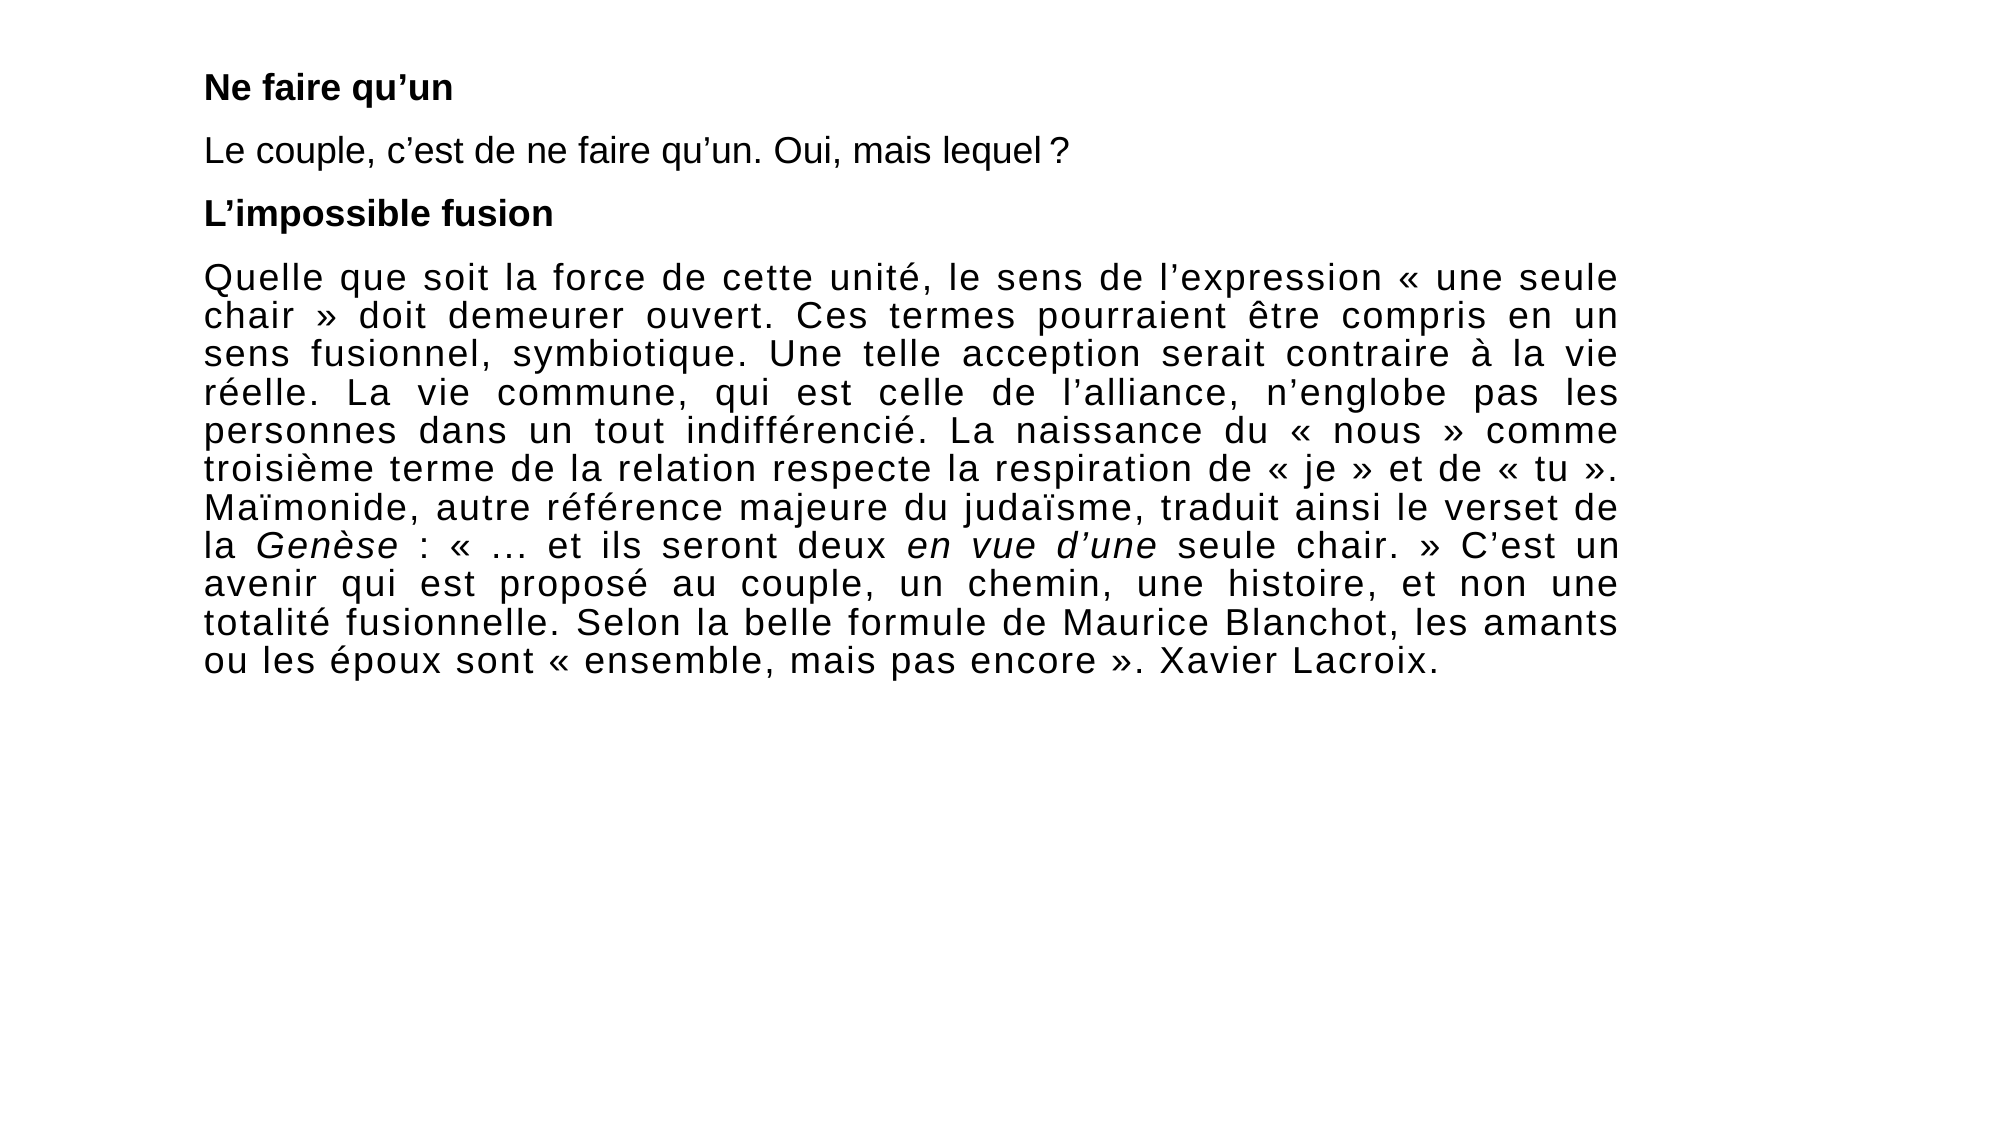

Ne faire qu’un
Le couple, c’est de ne faire qu’un. Oui, mais lequel ?
L’impossible fusion
Quelle que soit la force de cette unité, le sens de l’expression « une seule chair » doit demeurer ouvert. Ces termes pourraient être compris en un sens fusionnel, symbiotique. Une telle acception serait contraire à la vie réelle. La vie commune, qui est celle de l’alliance, n’englobe pas les personnes dans un tout indifférencié. La naissance du « nous » comme troisième terme de la relation respecte la respiration de « je » et de « tu ». Maïmonide, autre référence majeure du judaïsme, traduit ainsi le verset de la Genèse : « ... et ils seront deux en vue d’une seule chair. » C’est un avenir qui est proposé au couple, un chemin, une histoire, et non une totalité fusionnelle. Selon la belle formule de Maurice Blanchot, les amants ou les époux sont « ensemble, mais pas encore ». Xavier Lacroix.